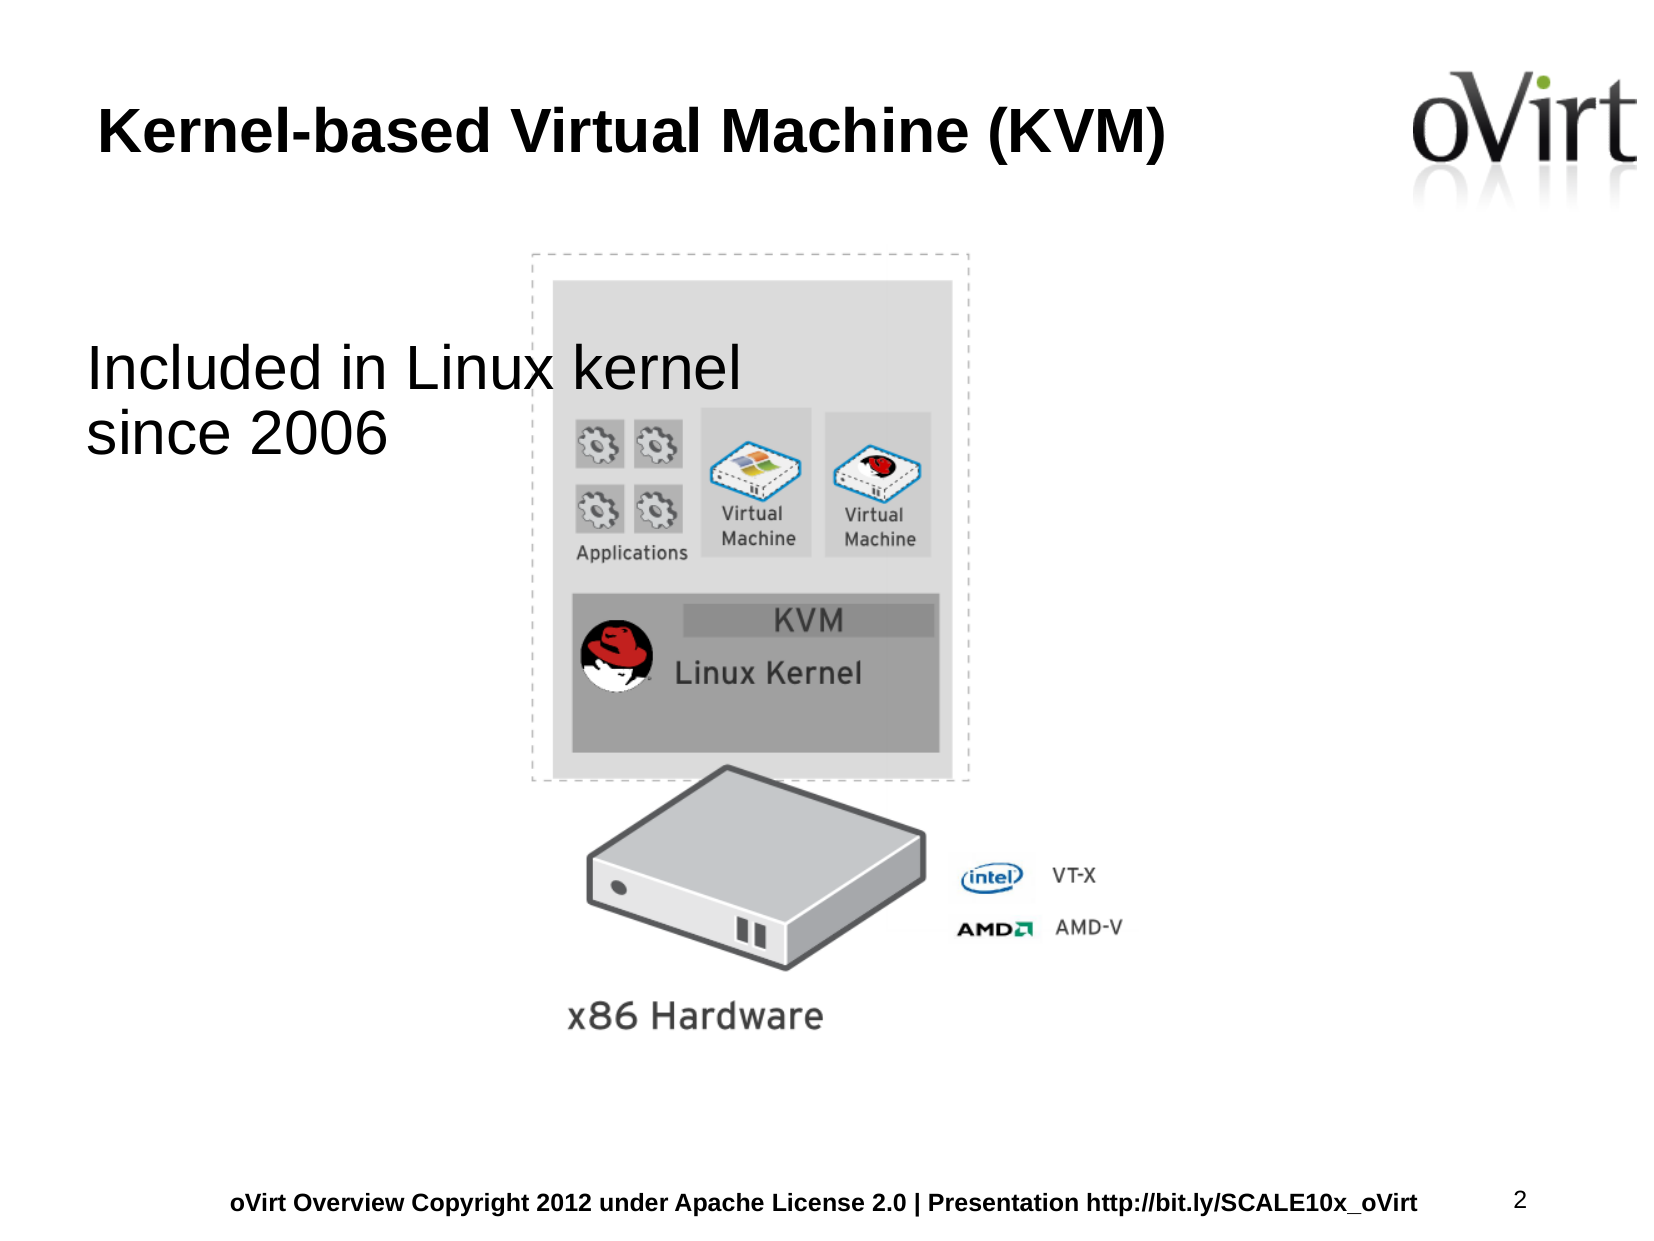

# Kernel-based Virtual Machine (KVM)
Included in Linux kernel since 2006